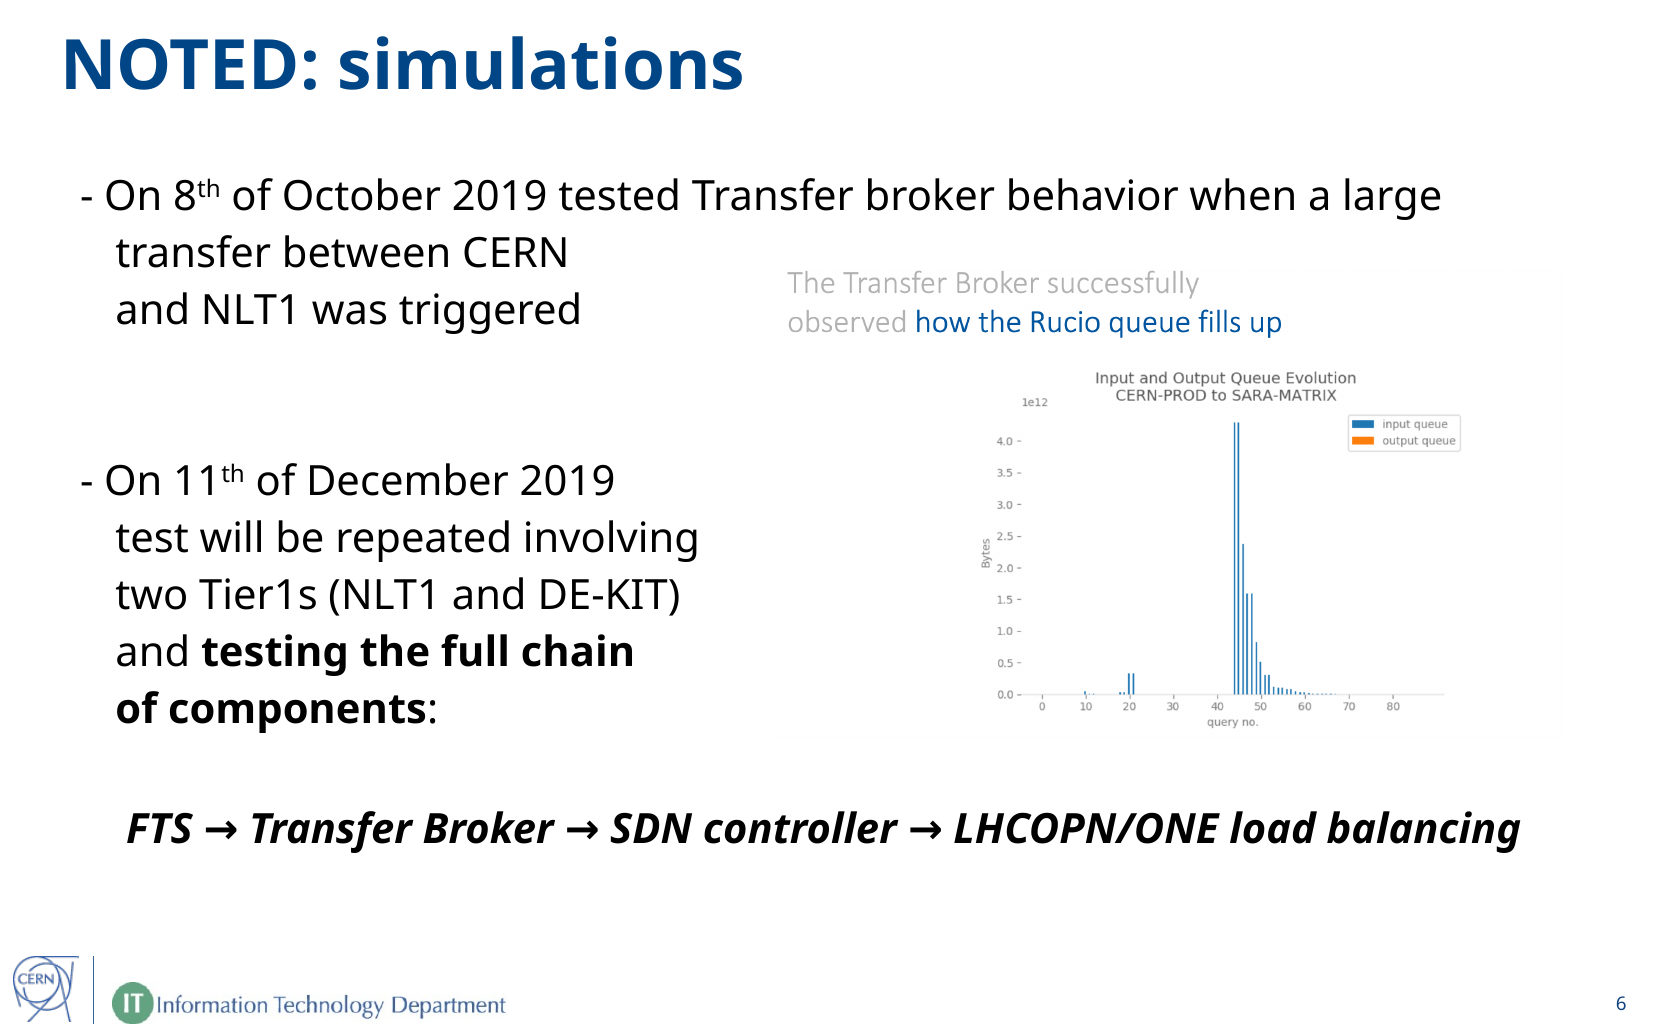

# NOTED: simulations
- On 8th of October 2019 tested Transfer broker behavior when a large transfer between CERN
and NLT1 was triggered
- On 11th of December 2019
test will be repeated involving
two Tier1s (NLT1 and DE-KIT)
and testing the full chain
of components:
FTS → Transfer Broker → SDN controller → LHCOPN/ONE load balancing